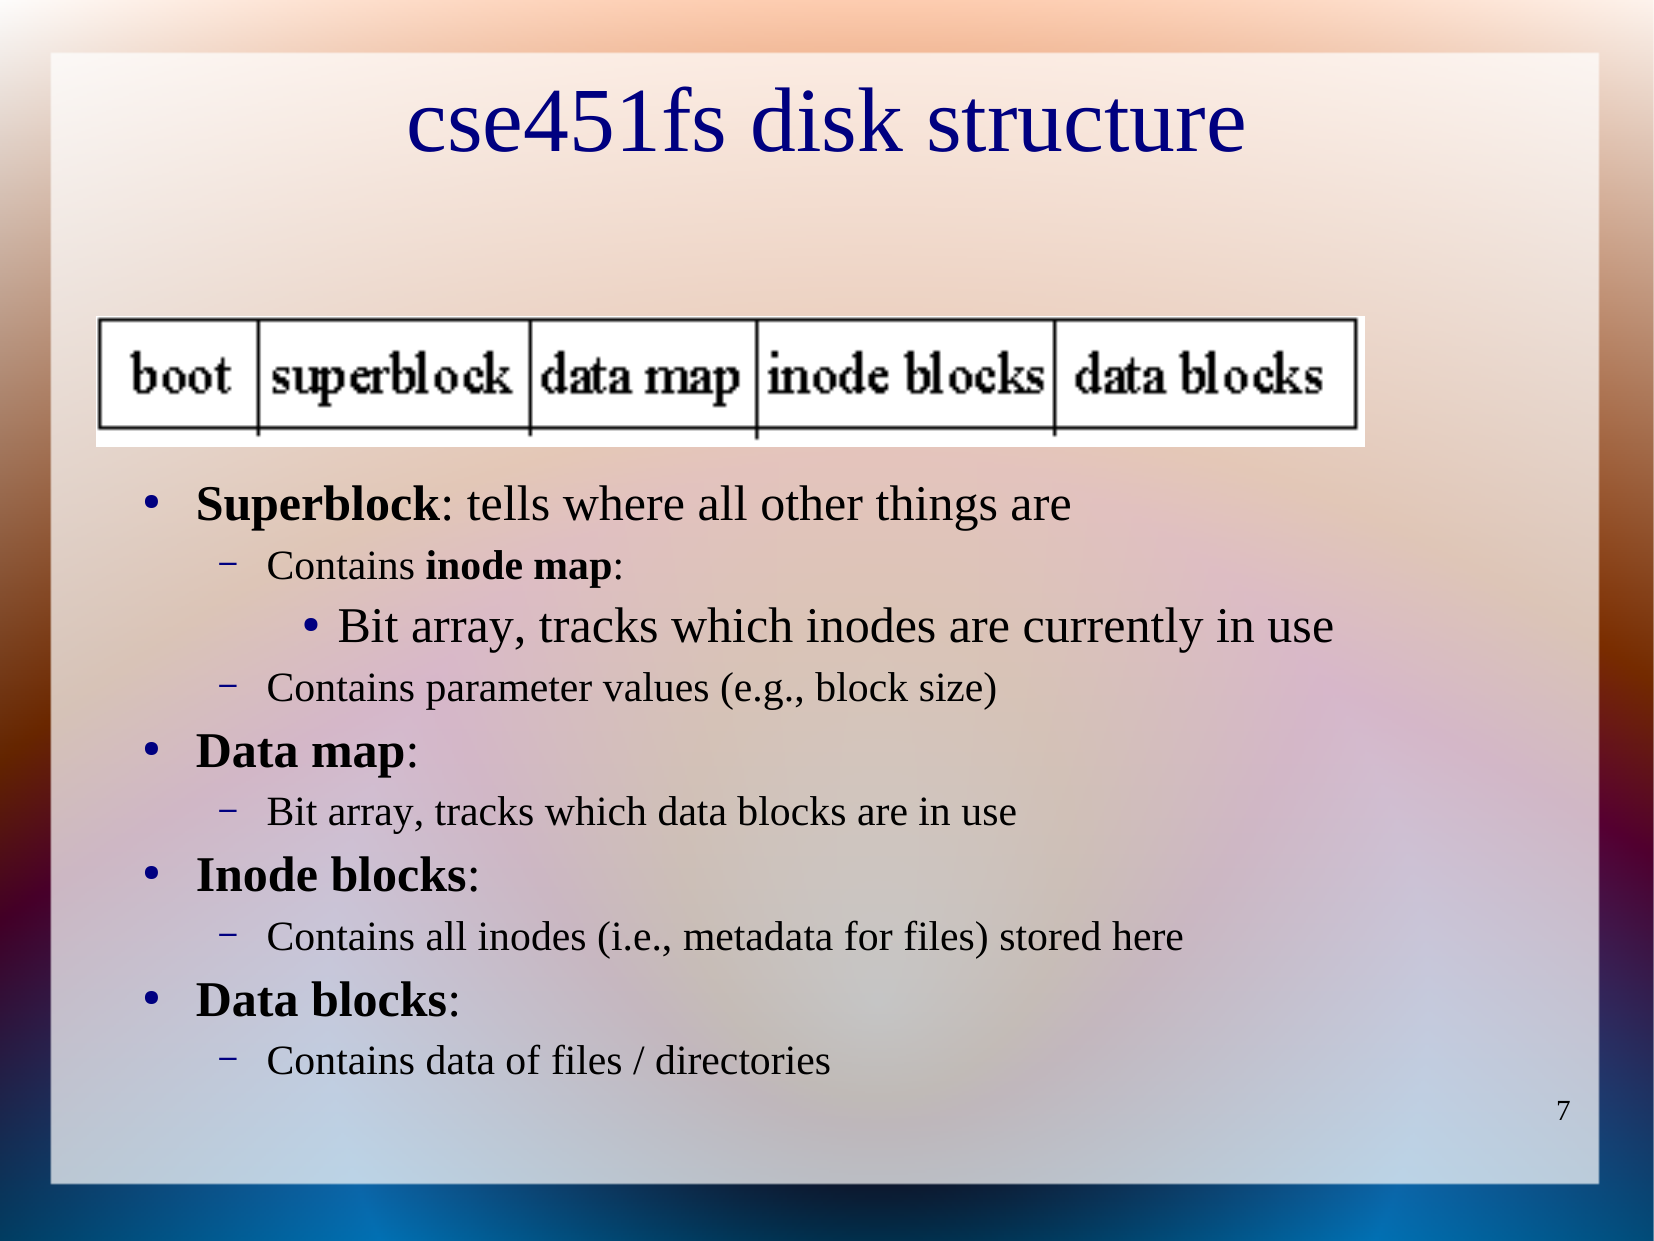

# cse451fs disk structure
Superblock: tells where all other things are
Contains inode map:
Bit array, tracks which inodes are currently in use
Contains parameter values (e.g., block size)
Data map:
Bit array, tracks which data blocks are in use
Inode blocks:
Contains all inodes (i.e., metadata for files) stored here
Data blocks:
Contains data of files / directories
7